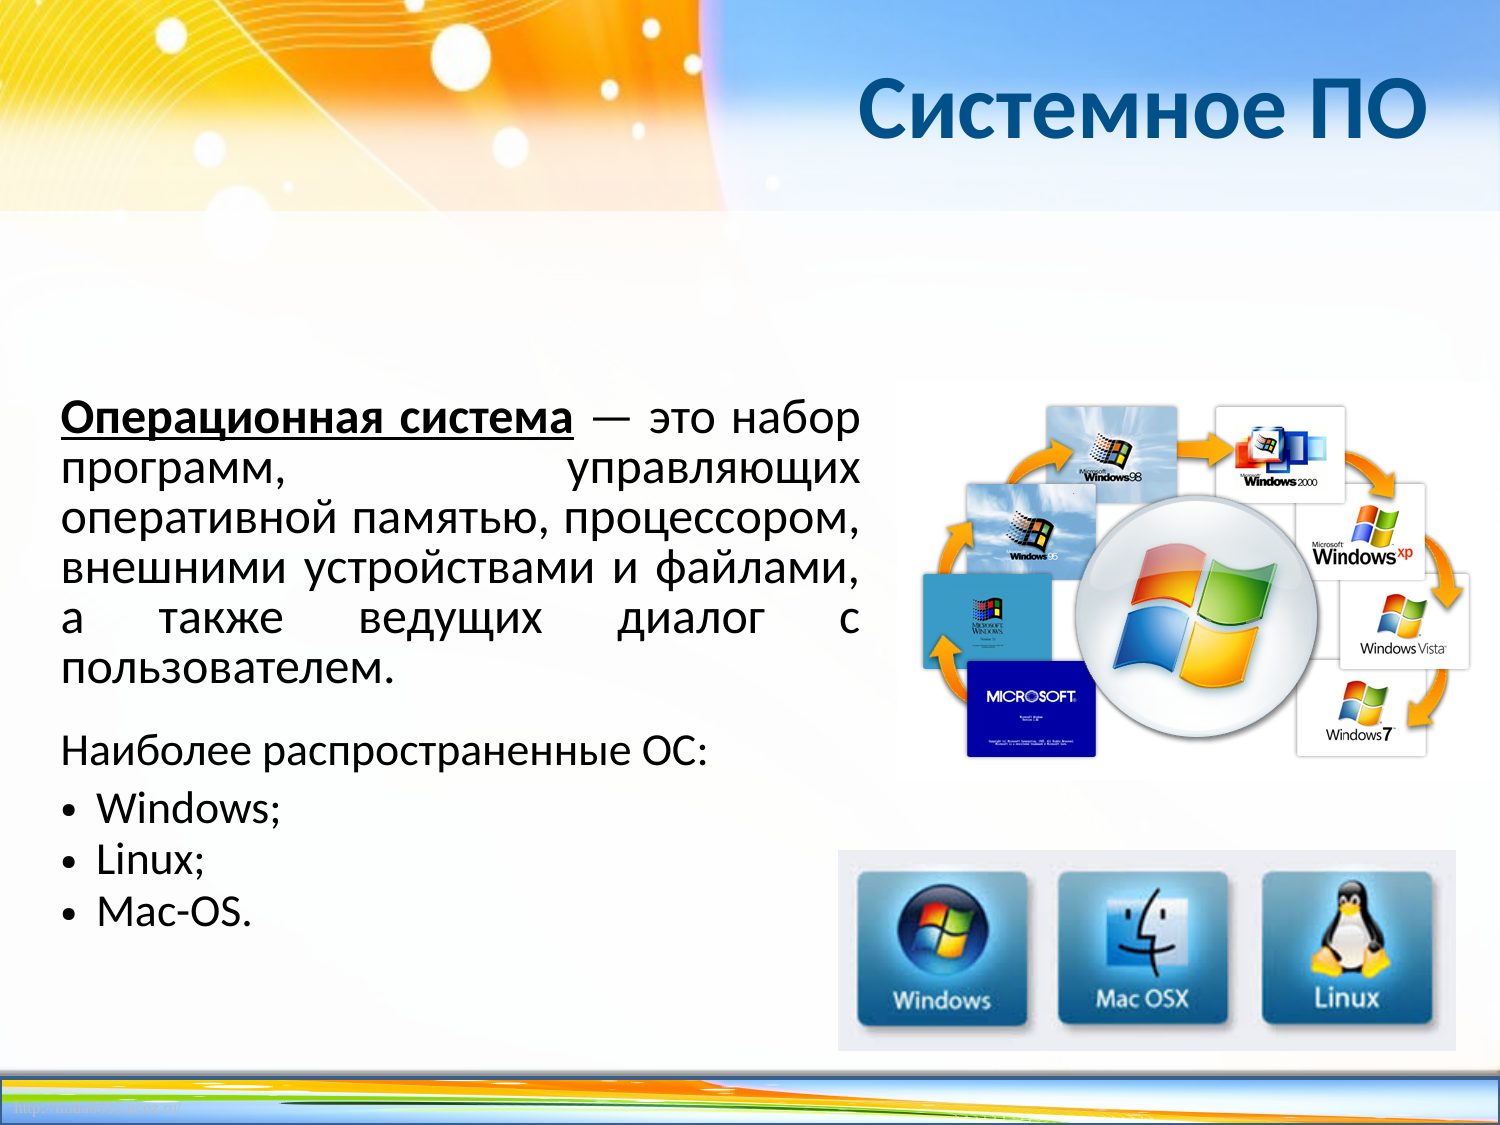

# Системное ПО
Операционная система — это набор программ, управляющих оперативной памятью, процессором, внешними устройствами и файлами, а также ведущих диалог с пользователем.
Наиболее распространенные ОС:
Windows;
Linux;
Mac-OS.